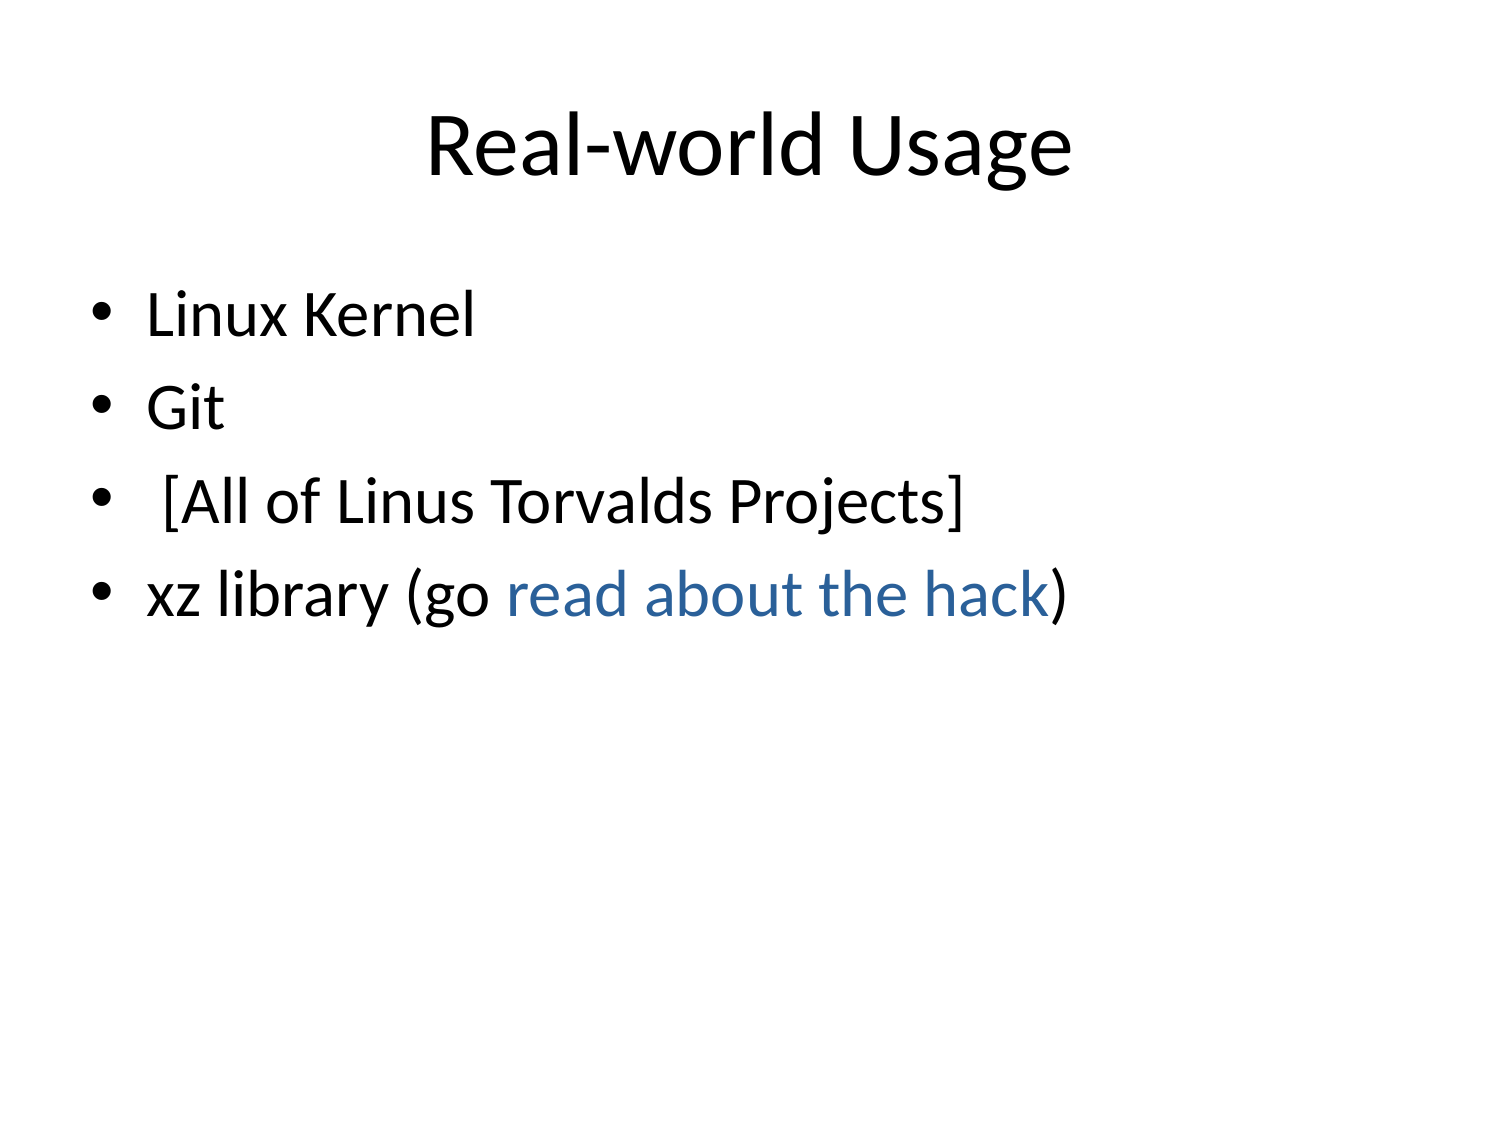

# Real-world Usage
Linux Kernel
Git
 [All of Linus Torvalds Projects]
xz library (go read about the hack)